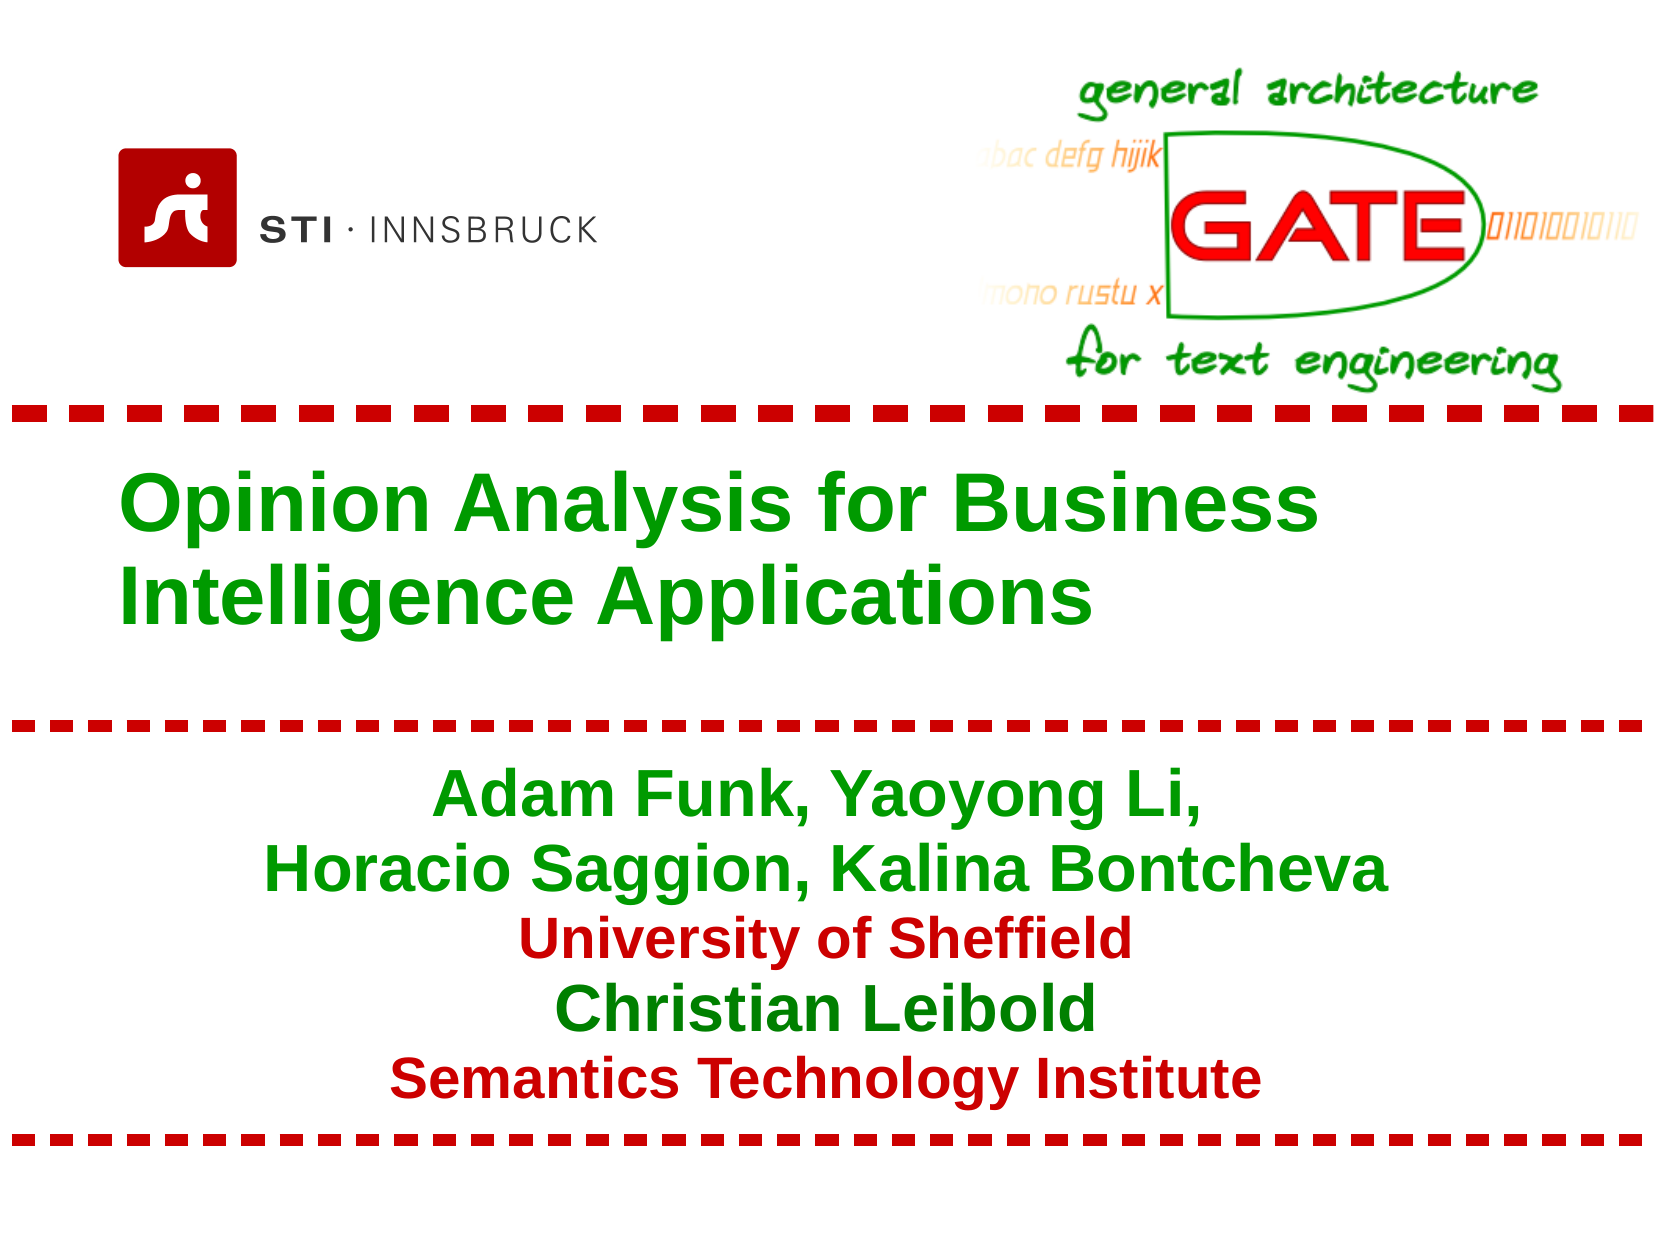

# Opinion Analysis for Business Intelligence Applications
Adam Funk, Yaoyong Li,
Horacio Saggion, Kalina Bontcheva
University of Sheffield
Christian Leibold
Semantics Technology Institute